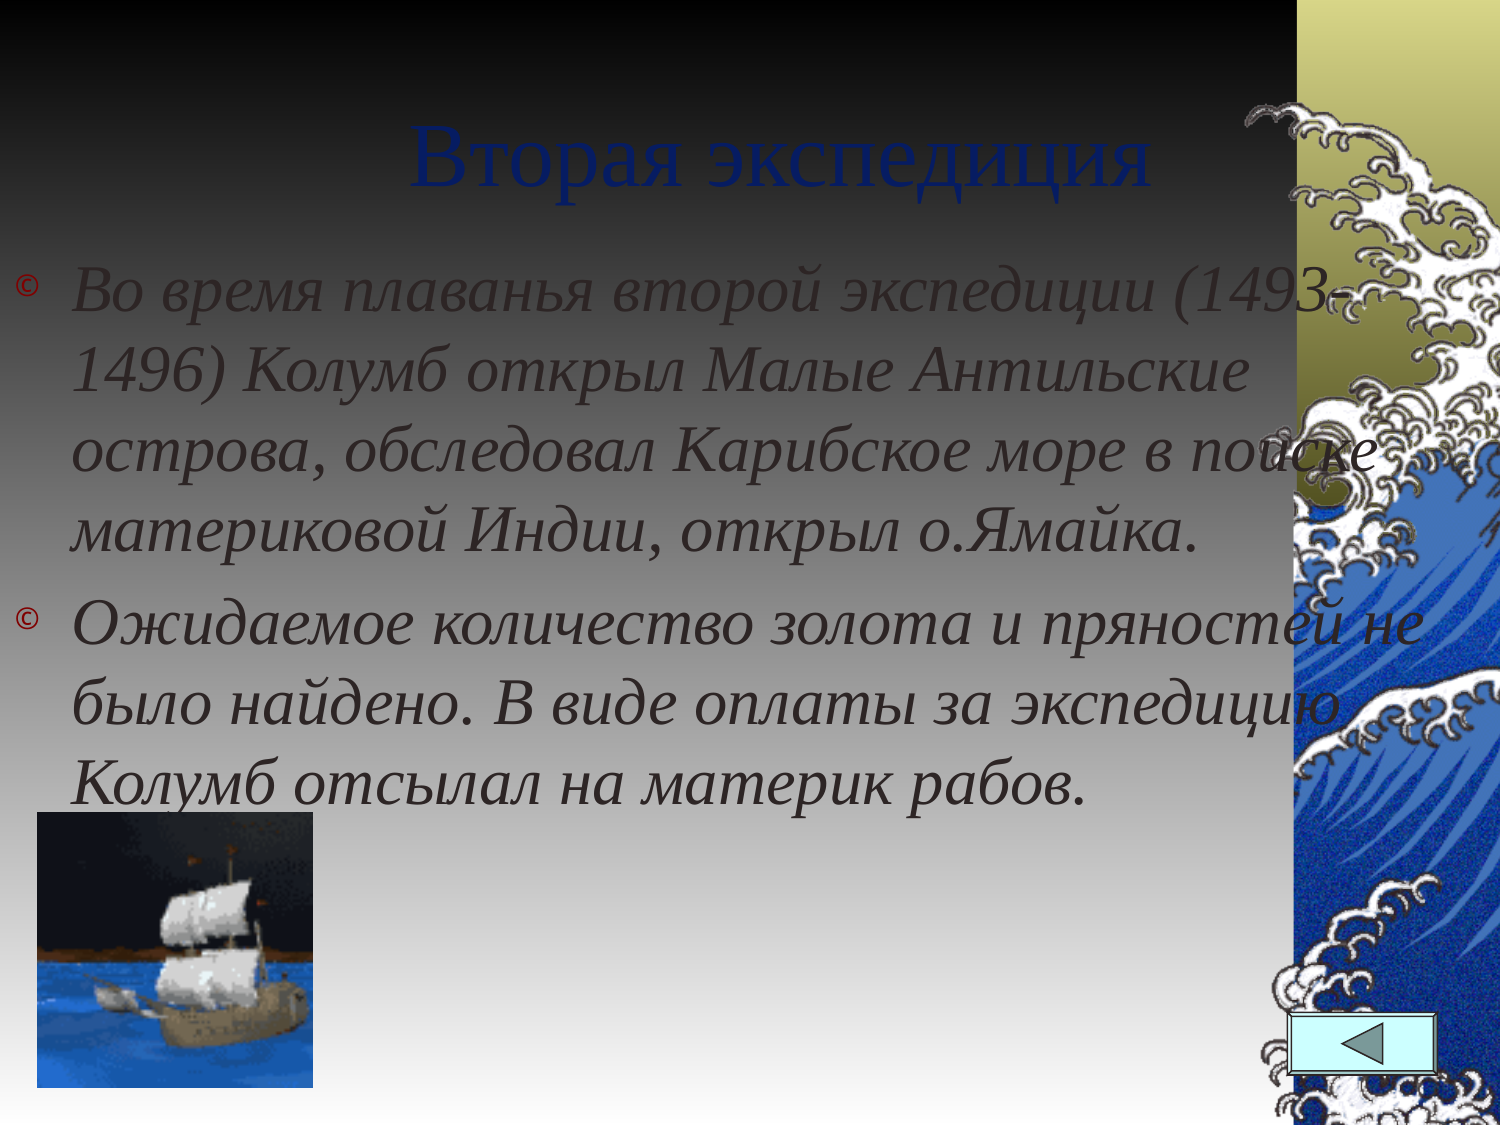

# Вторая экспедиция
Во время плаванья второй экспедиции (1493-1496) Колумб открыл Малые Антильские острова, обследовал Карибское море в поиске материковой Индии, открыл о.Ямайка.
Ожидаемое количество золота и пряностей не было найдено. В виде оплаты за экспедицию Колумб отсылал на материк рабов.